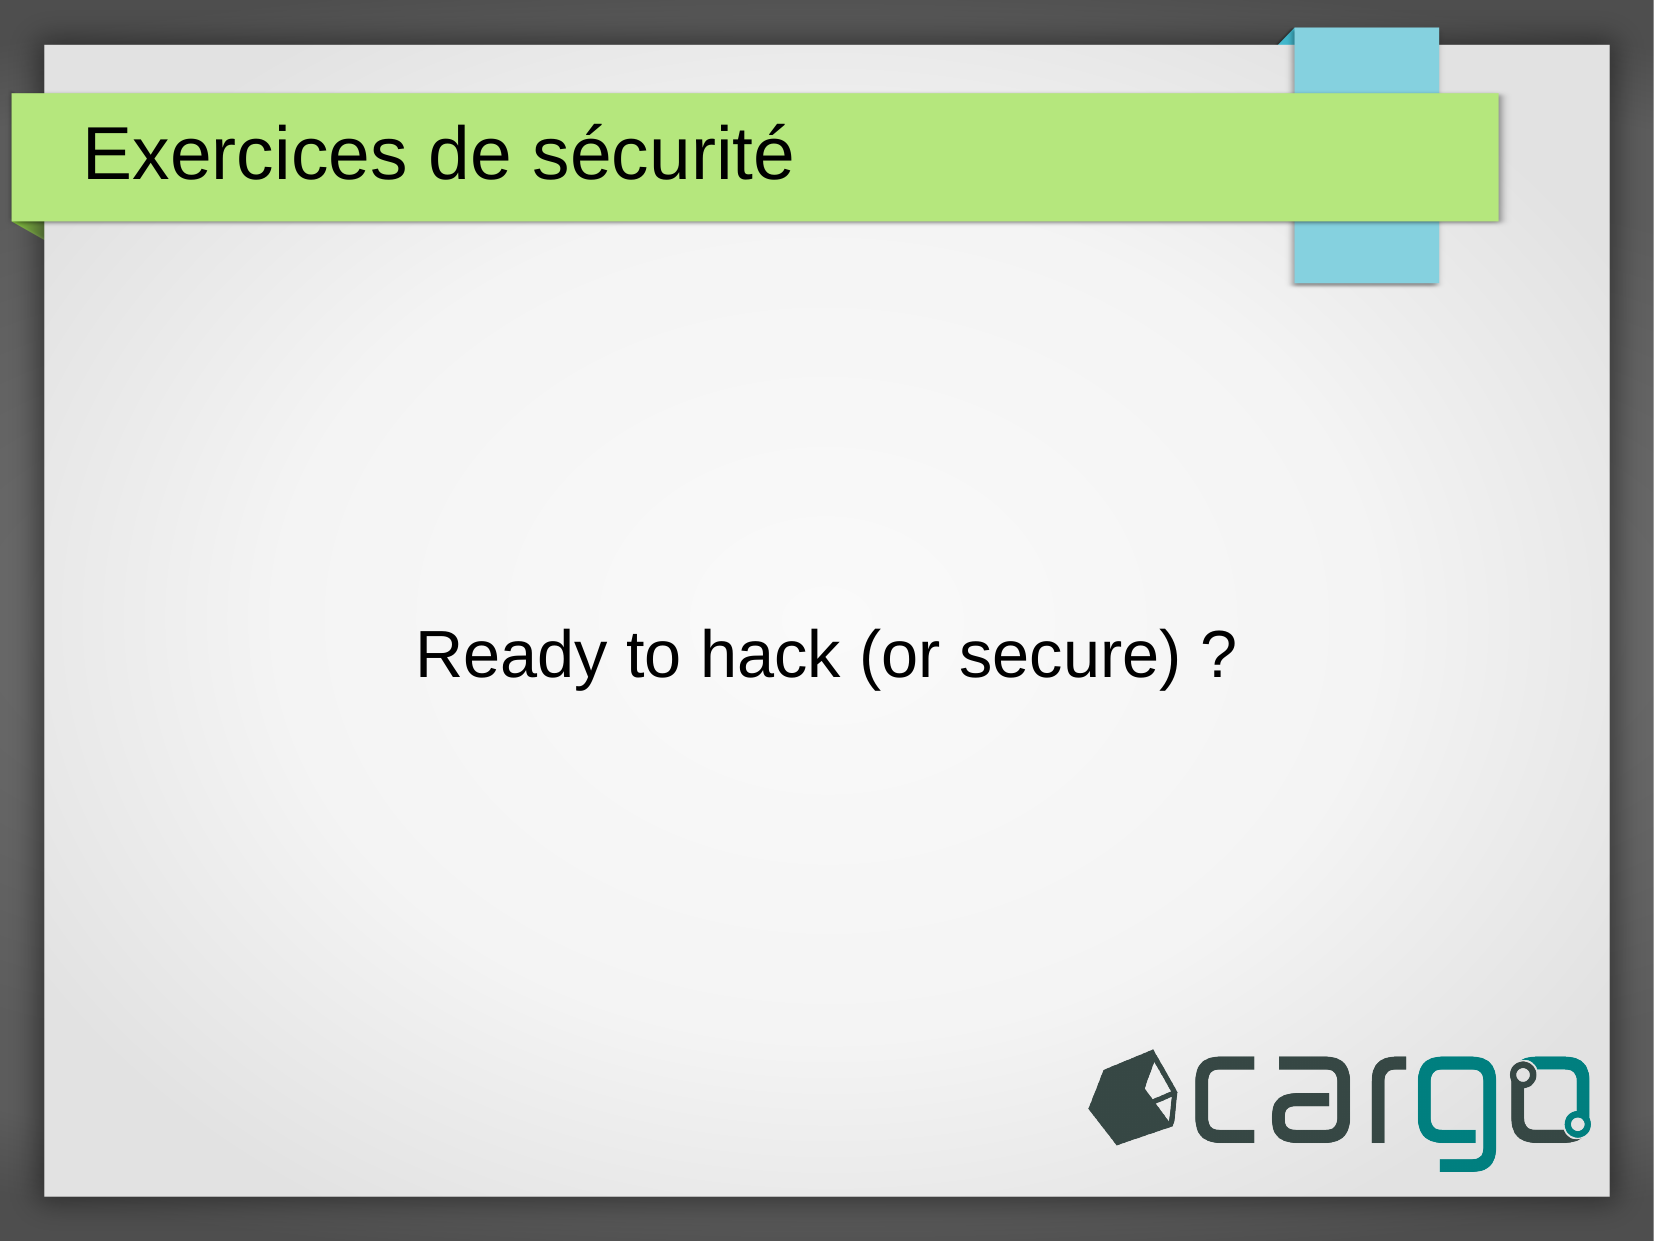

# Exercices de sécurité
Ready to hack (or secure) ?